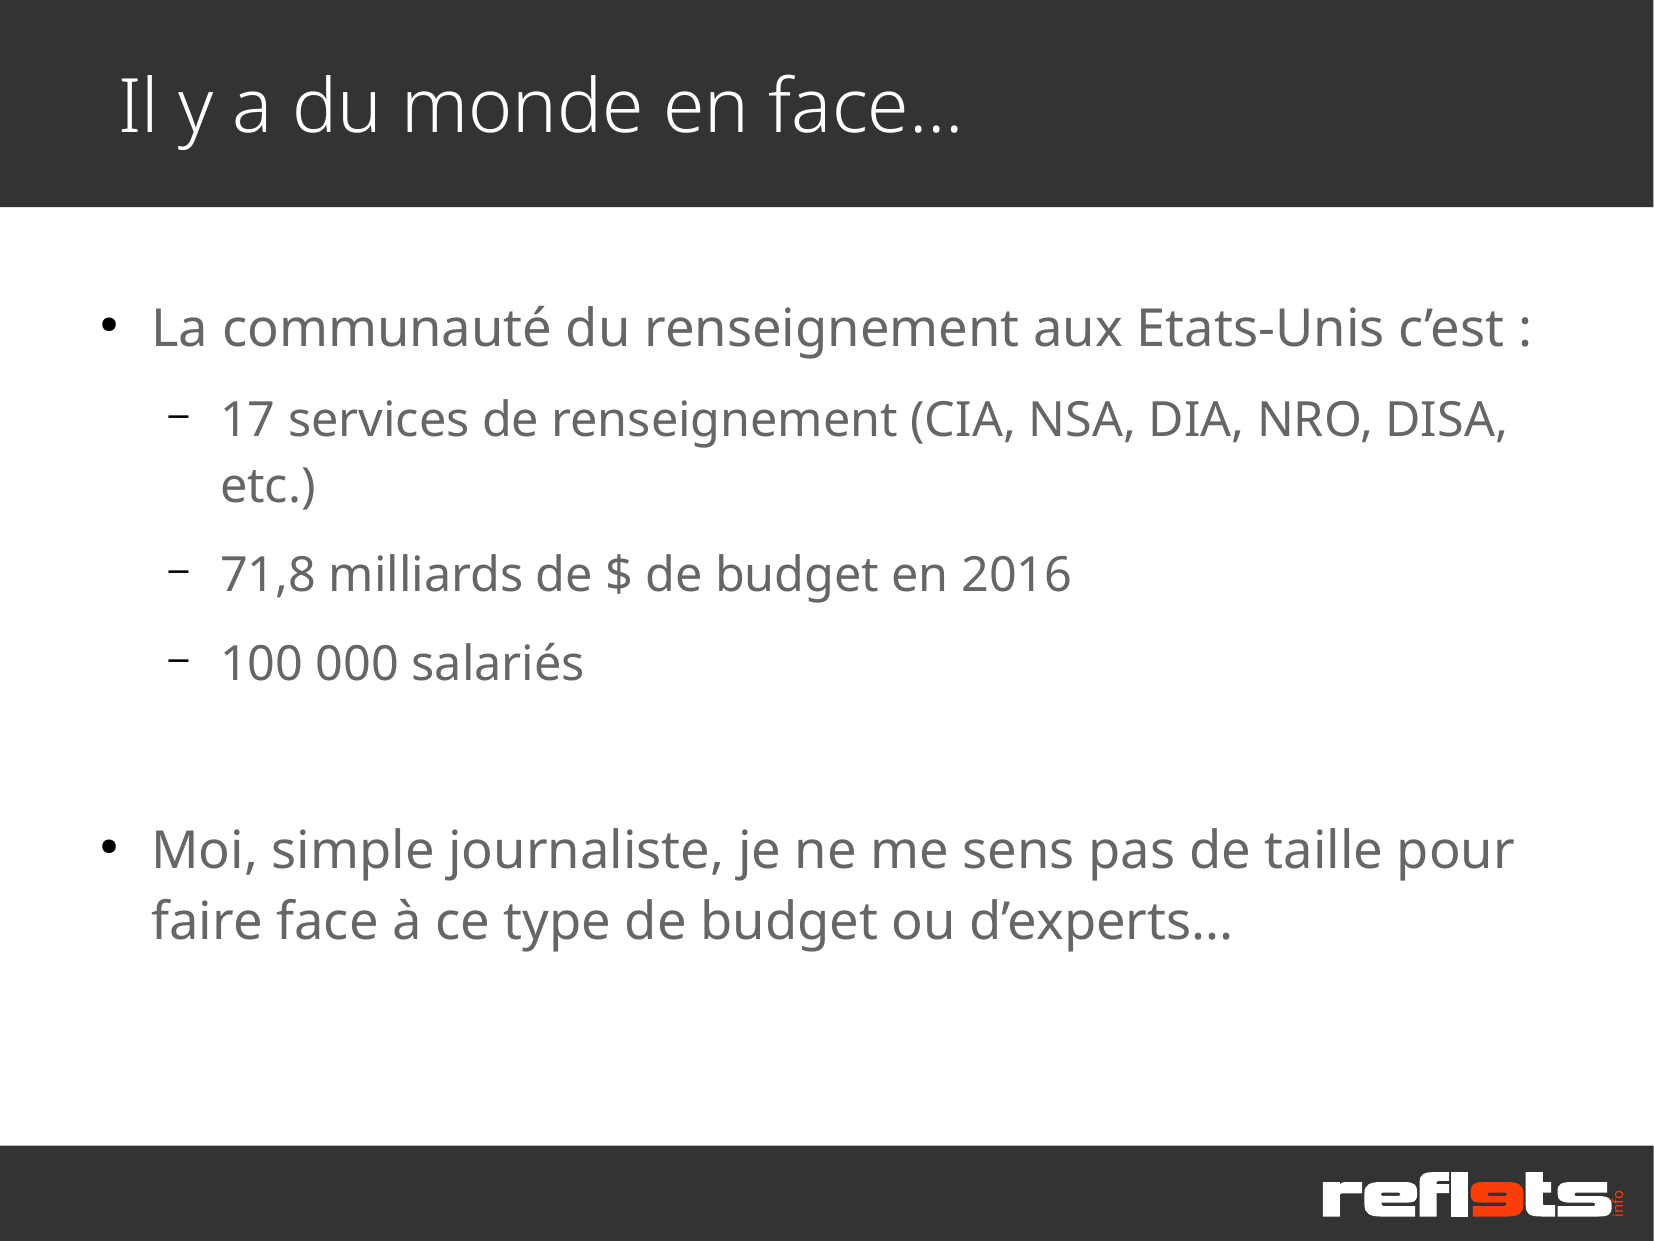

Il y a du monde en face...
# La communauté du renseignement aux Etats-Unis c’est :
17 services de renseignement (CIA, NSA, DIA, NRO, DISA, etc.)
71,8 milliards de $ de budget en 2016
100 000 salariés
Moi, simple journaliste, je ne me sens pas de taille pour faire face à ce type de budget ou d’experts...